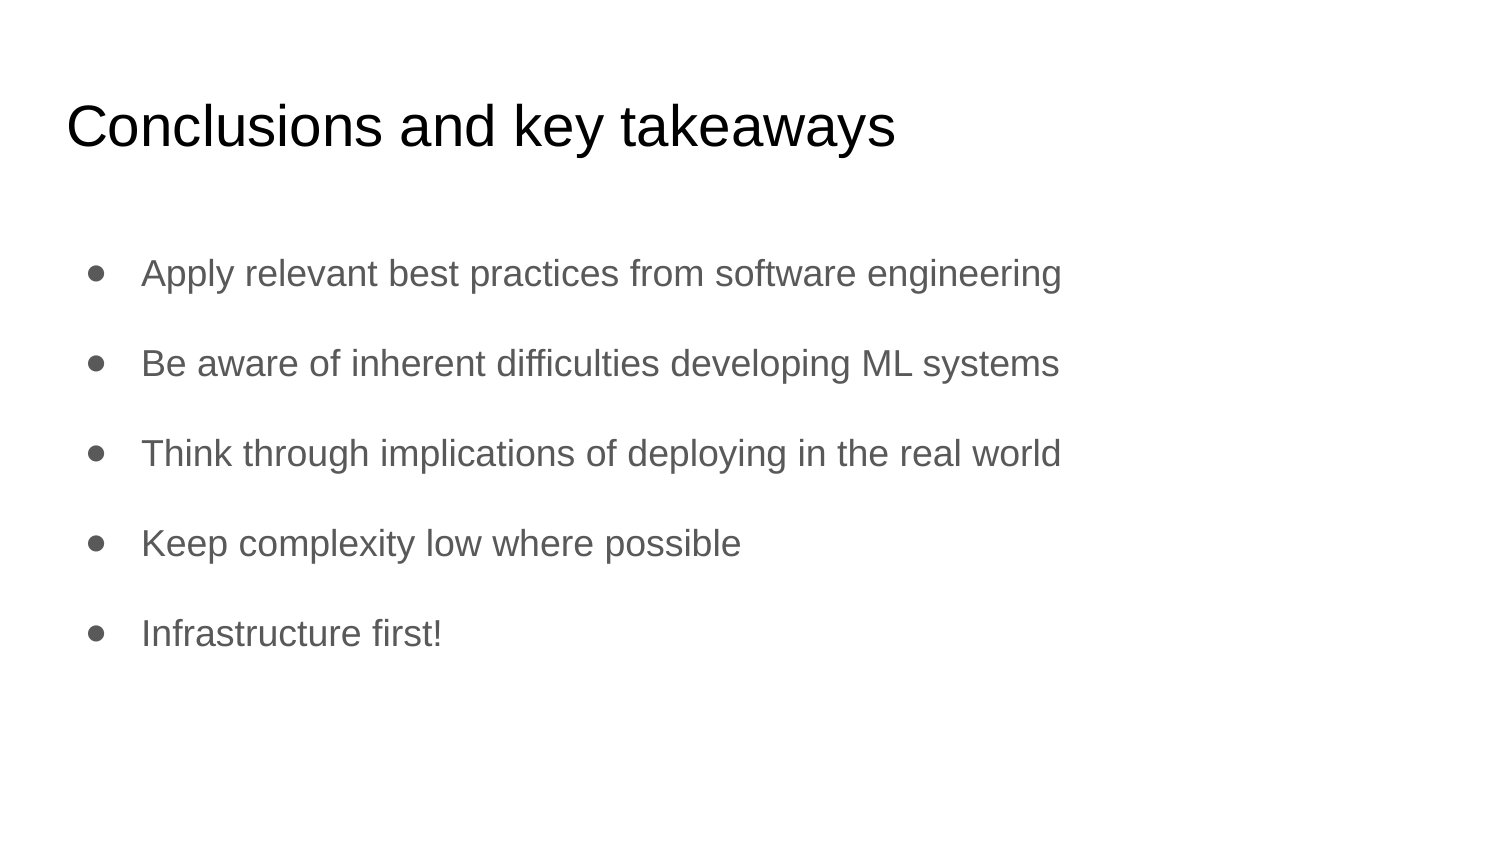

# Conclusions and key takeaways
Apply relevant best practices from software engineering
Be aware of inherent difficulties developing ML systems
Think through implications of deploying in the real world
Keep complexity low where possible
Infrastructure first!